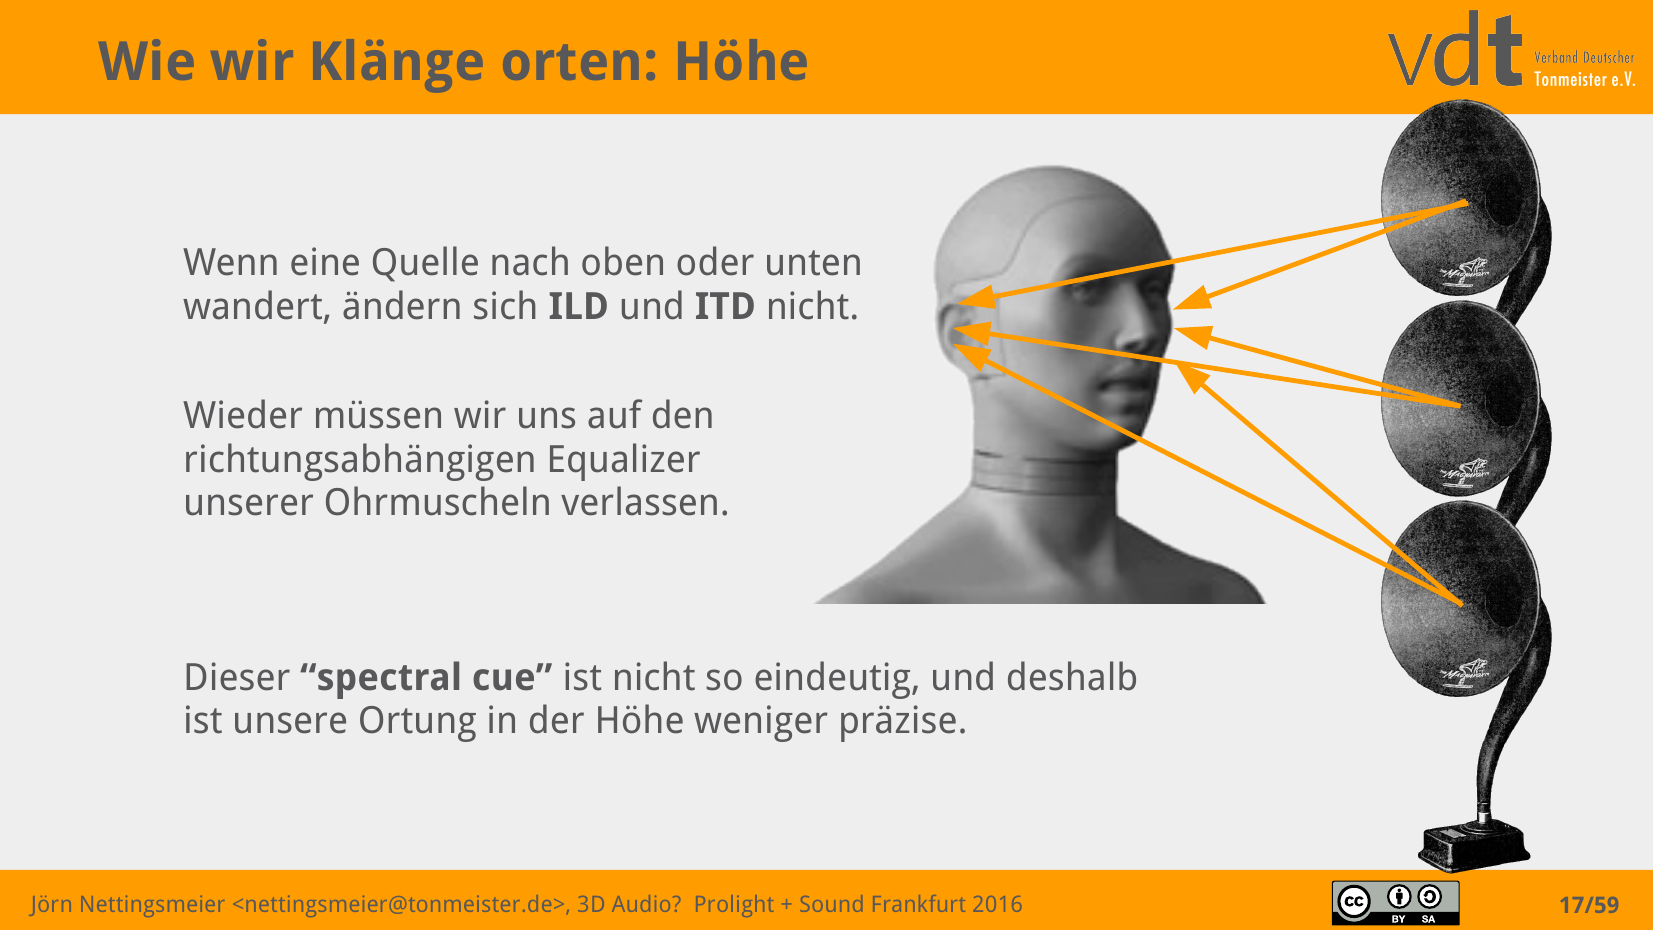

# Wie wir Klänge orten: Höhe
Wenn eine Quelle nach oben oder unten
wandert, ändern sich ILD und ITD nicht.
Wieder müssen wir uns auf den
richtungsabhängigen Equalizer
unserer Ohrmuscheln verlassen.
Dieser “spectral cue” ist nicht so eindeutig, und deshalb
ist unsere Ortung in der Höhe weniger präzise.